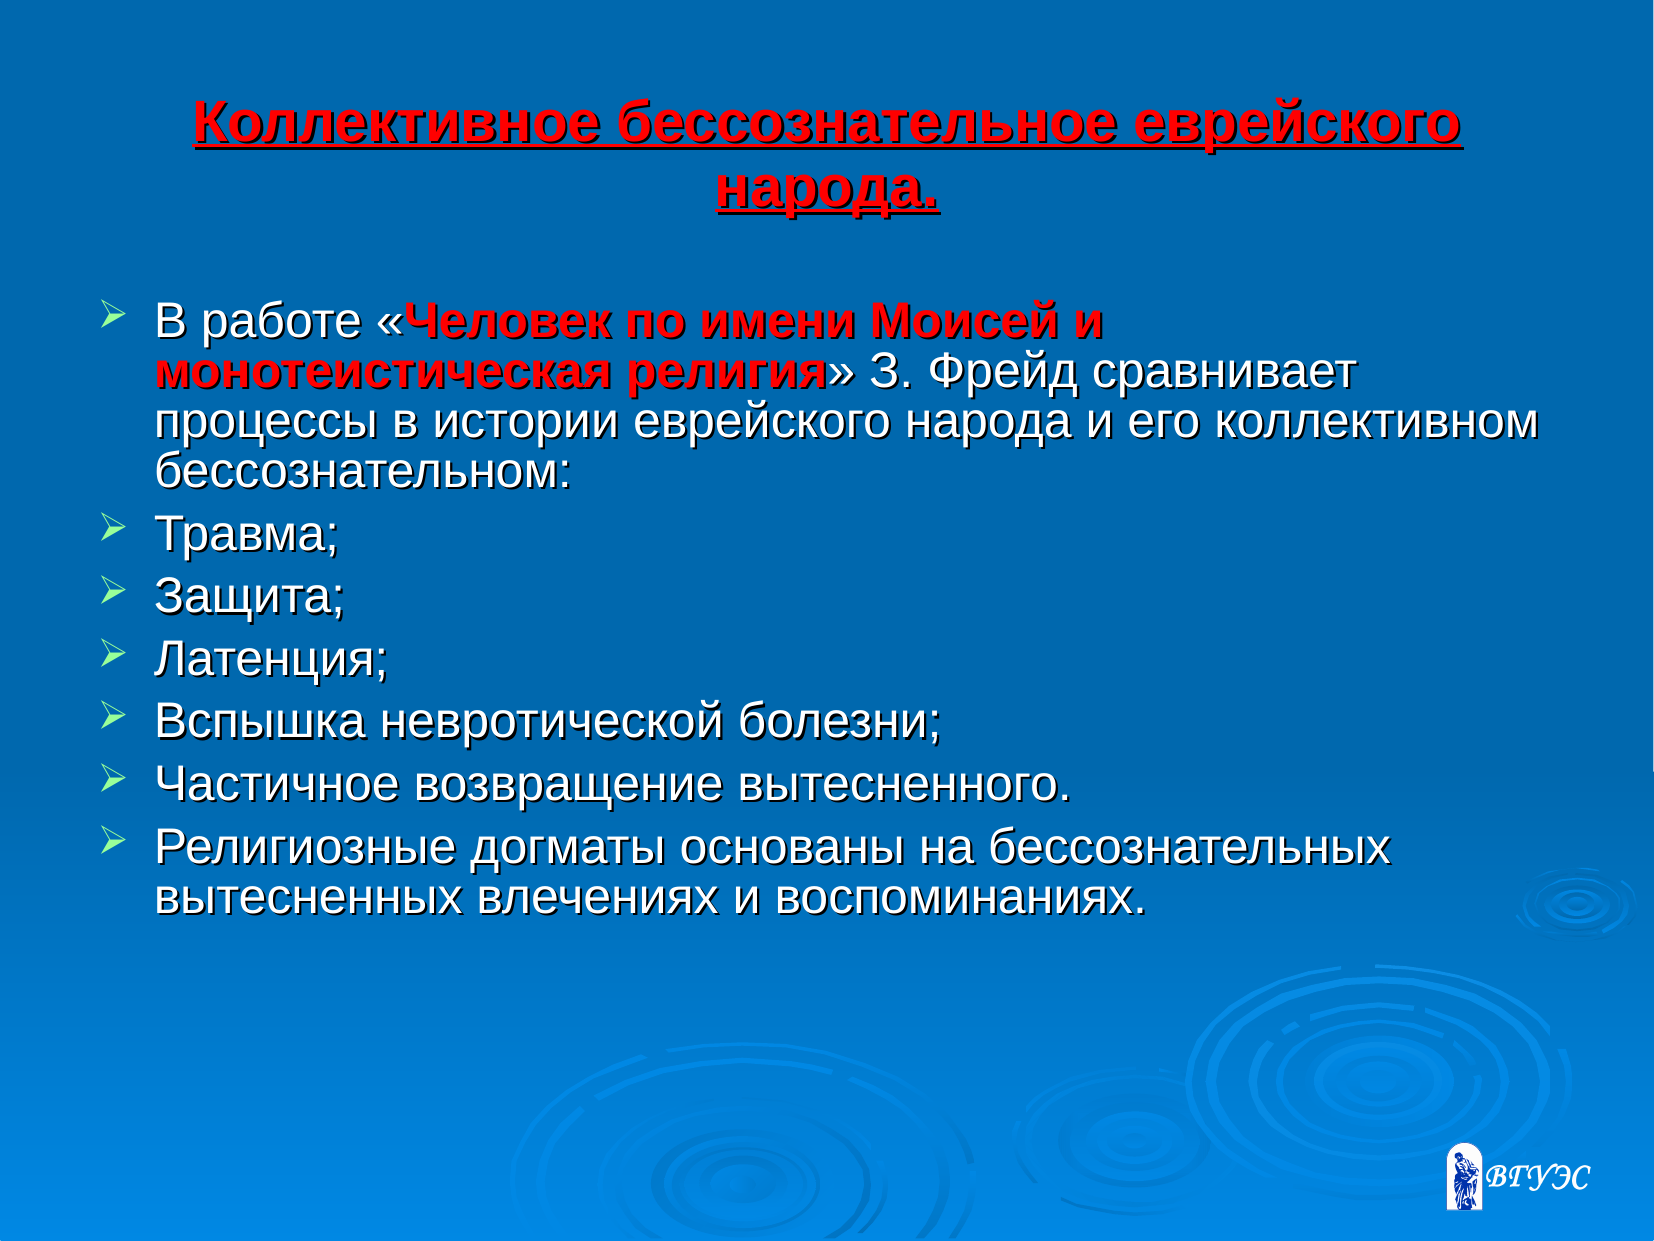

# Коллективное бессознательное еврейского народа.
В работе «Человек по имени Моисей и монотеистическая религия» З. Фрейд сравнивает процессы в истории еврейского народа и его коллективном бессознательном:
Травма;
Защита;
Латенция;
Вспышка невротической болезни;
Частичное возвращение вытесненного.
Религиозные догматы основаны на бессознательных вытесненных влечениях и воспоминаниях.